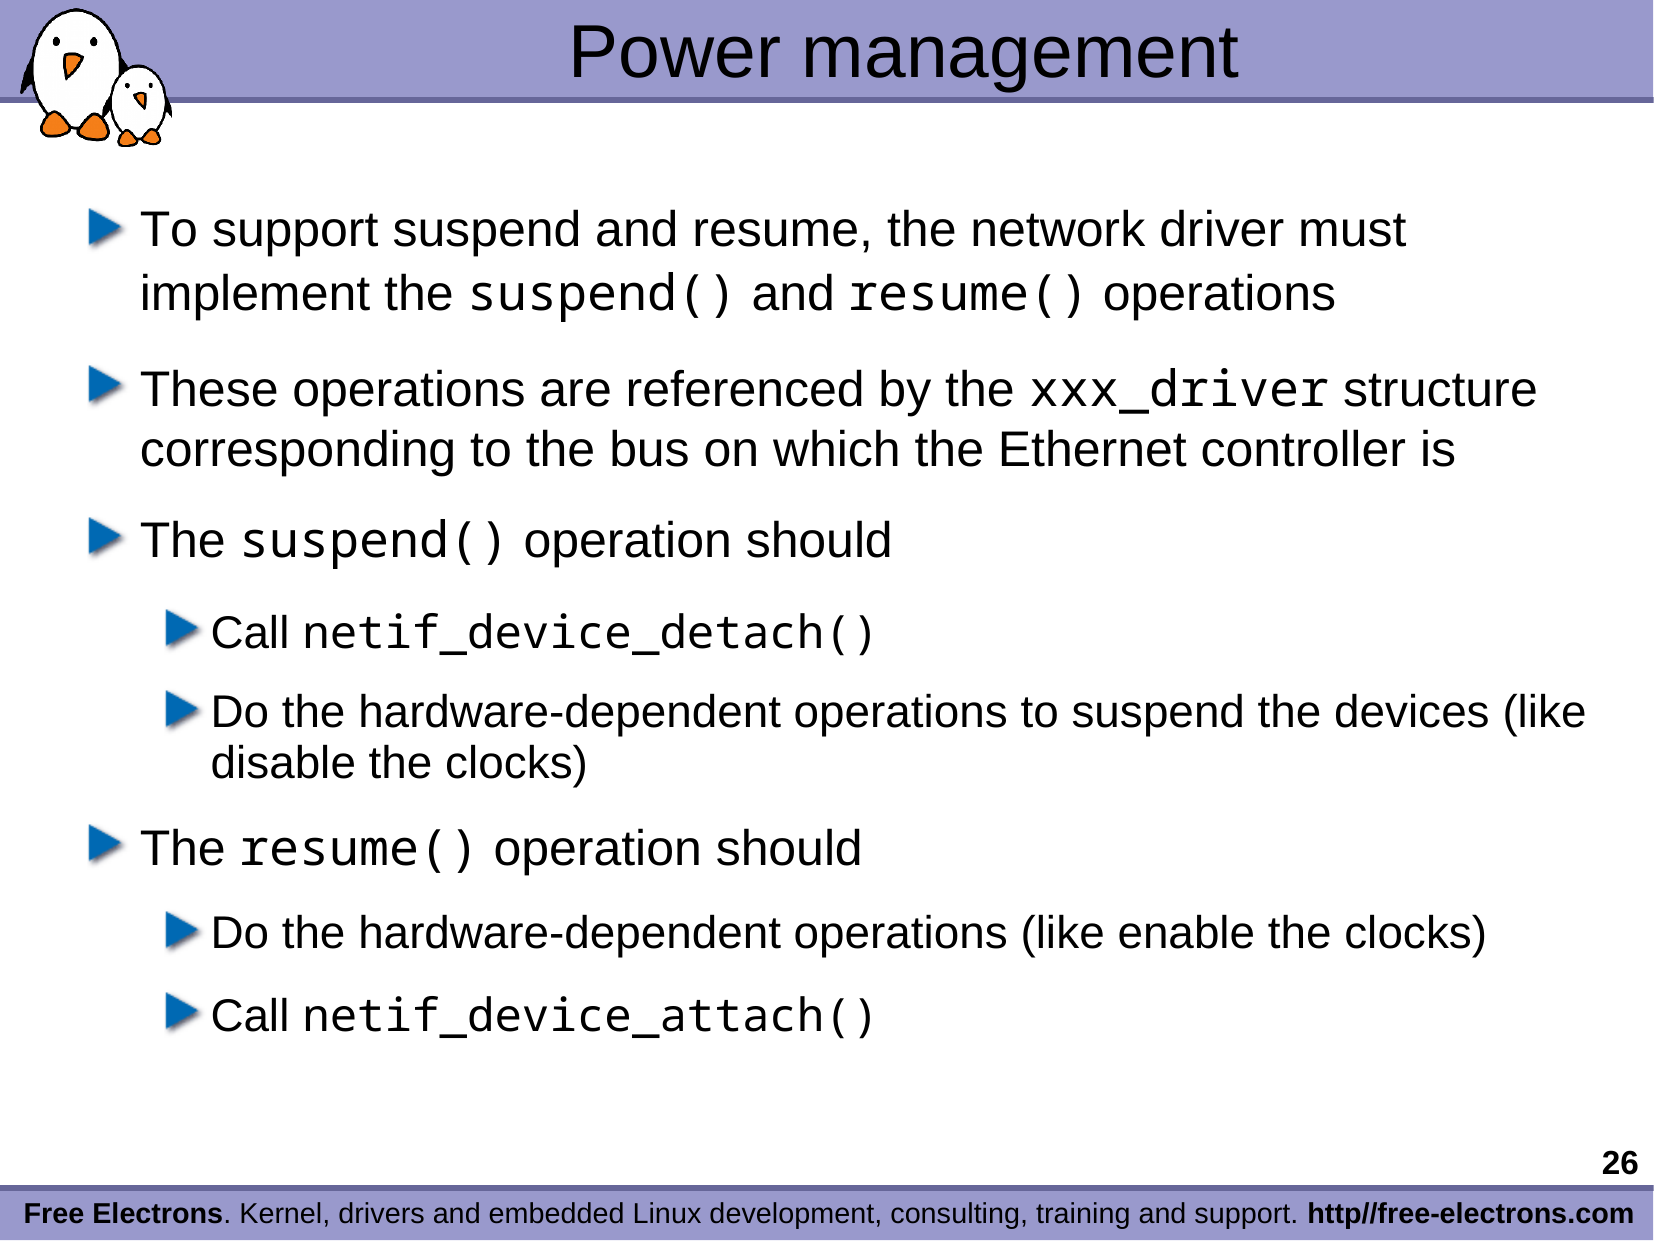

# Power management
To support suspend and resume, the network driver must implement the suspend() and resume() operations
These operations are referenced by the xxx_driver structure corresponding to the bus on which the Ethernet controller is
The suspend() operation should
Call netif_device_detach()
Do the hardware-dependent operations to suspend the devices (like disable the clocks)
The resume() operation should
Do the hardware-dependent operations (like enable the clocks)
Call netif_device_attach()